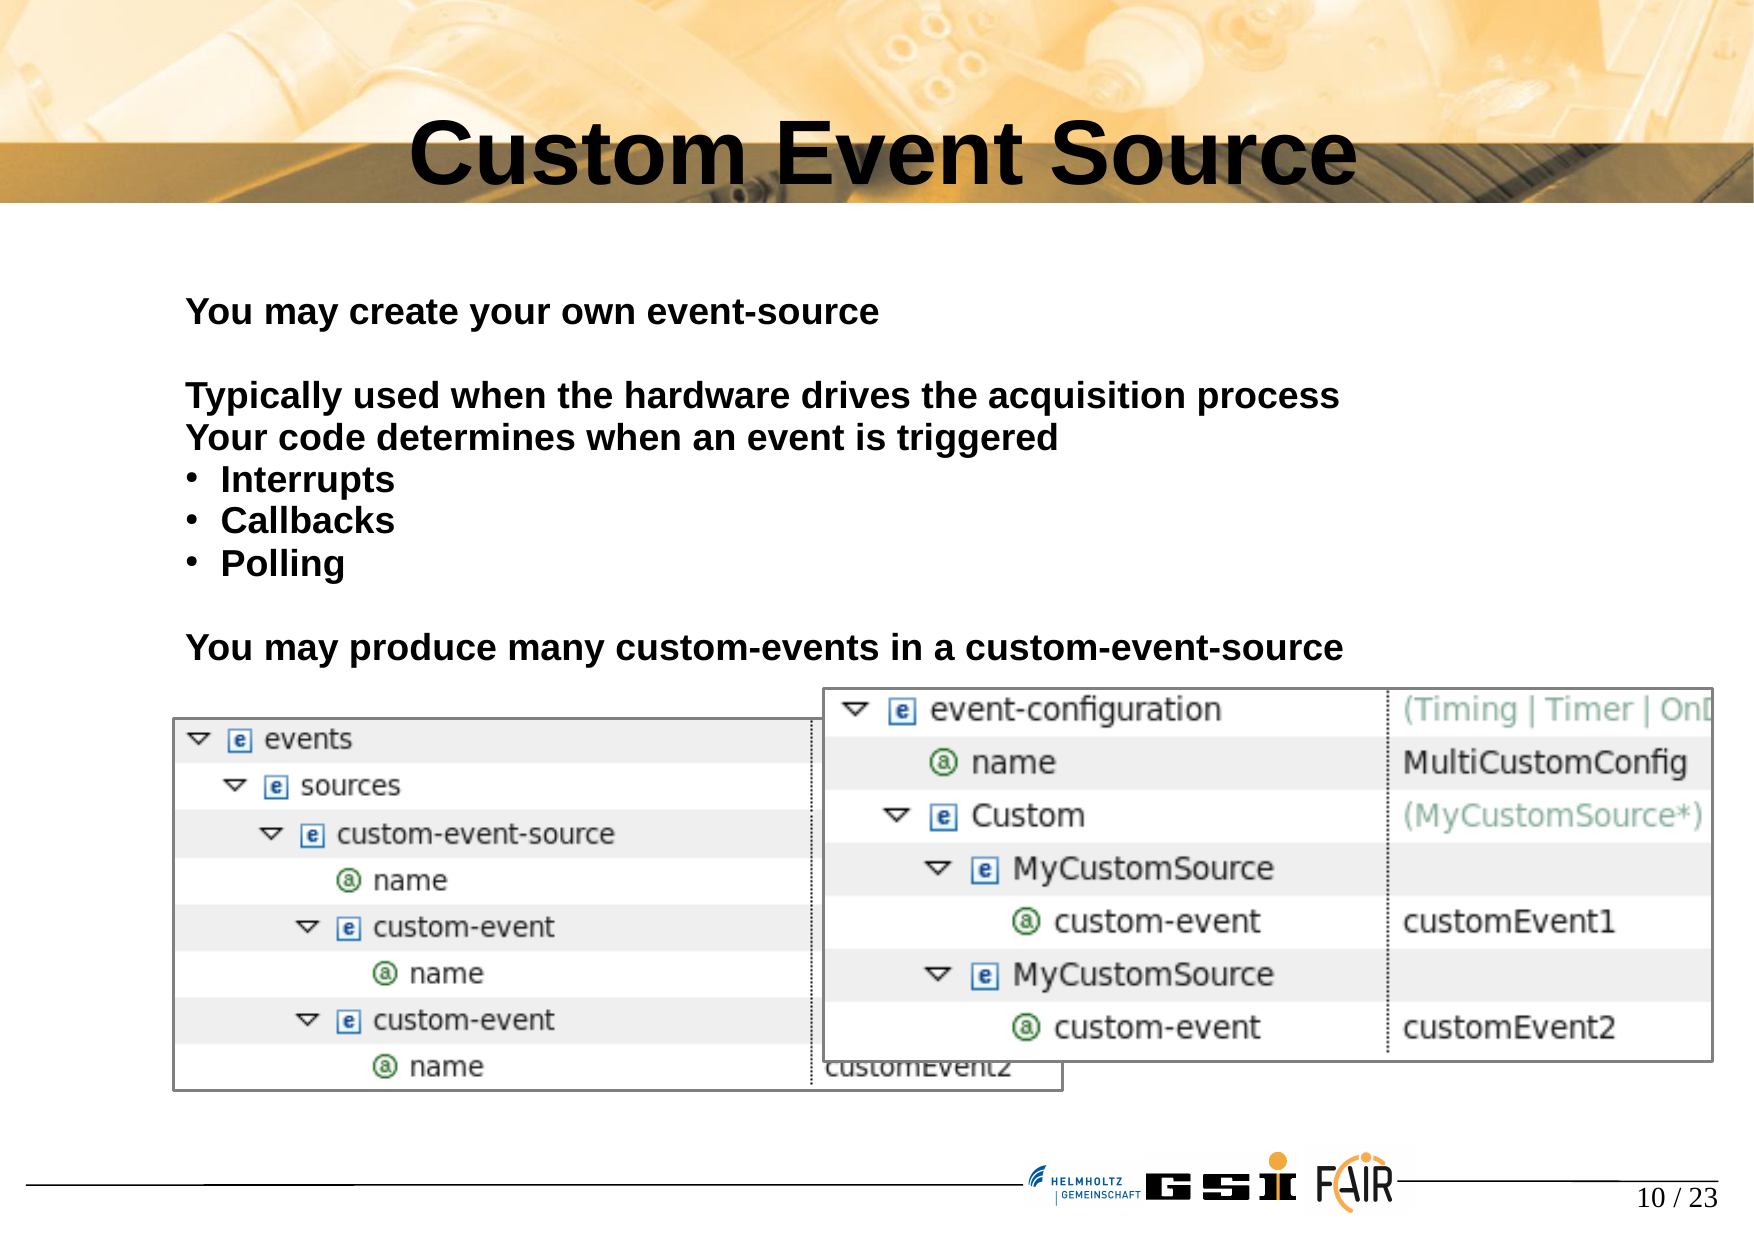

# Custom Event Source
You may create your own event-source
Typically used when the hardware drives the acquisition process
Your code determines when an event is triggered
Interrupts
Callbacks
Polling
You may produce many custom-events in a custom-event-source
10